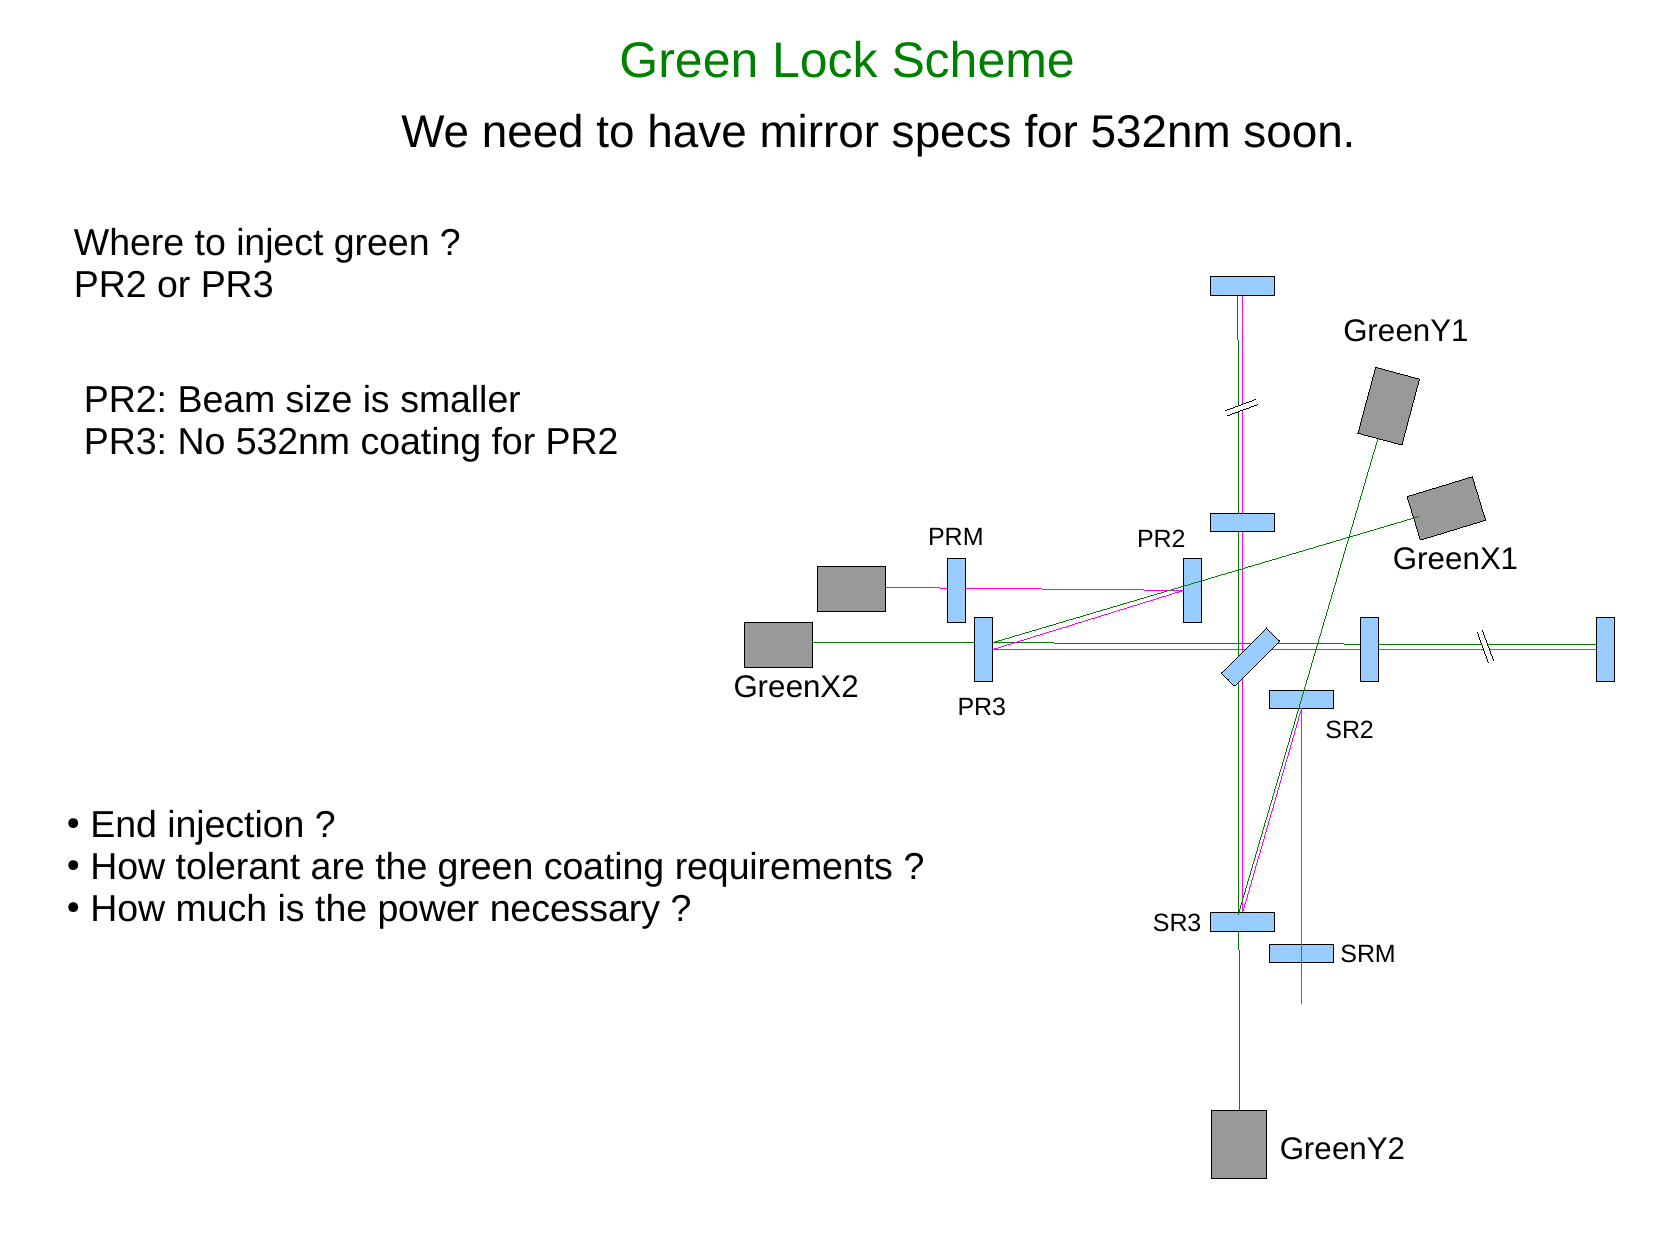

Green Lock Scheme
We need to have mirror specs for 532nm soon.
Where to inject green ?
PR2 or PR3
GreenY1
PR2: Beam size is smaller
PR3: No 532nm coating for PR2
PRM
PR2
GreenX1
GreenX2
PR3
SR2
 End injection ?
 How tolerant are the green coating requirements ?
 How much is the power necessary ?
SR3
SRM
GreenY2